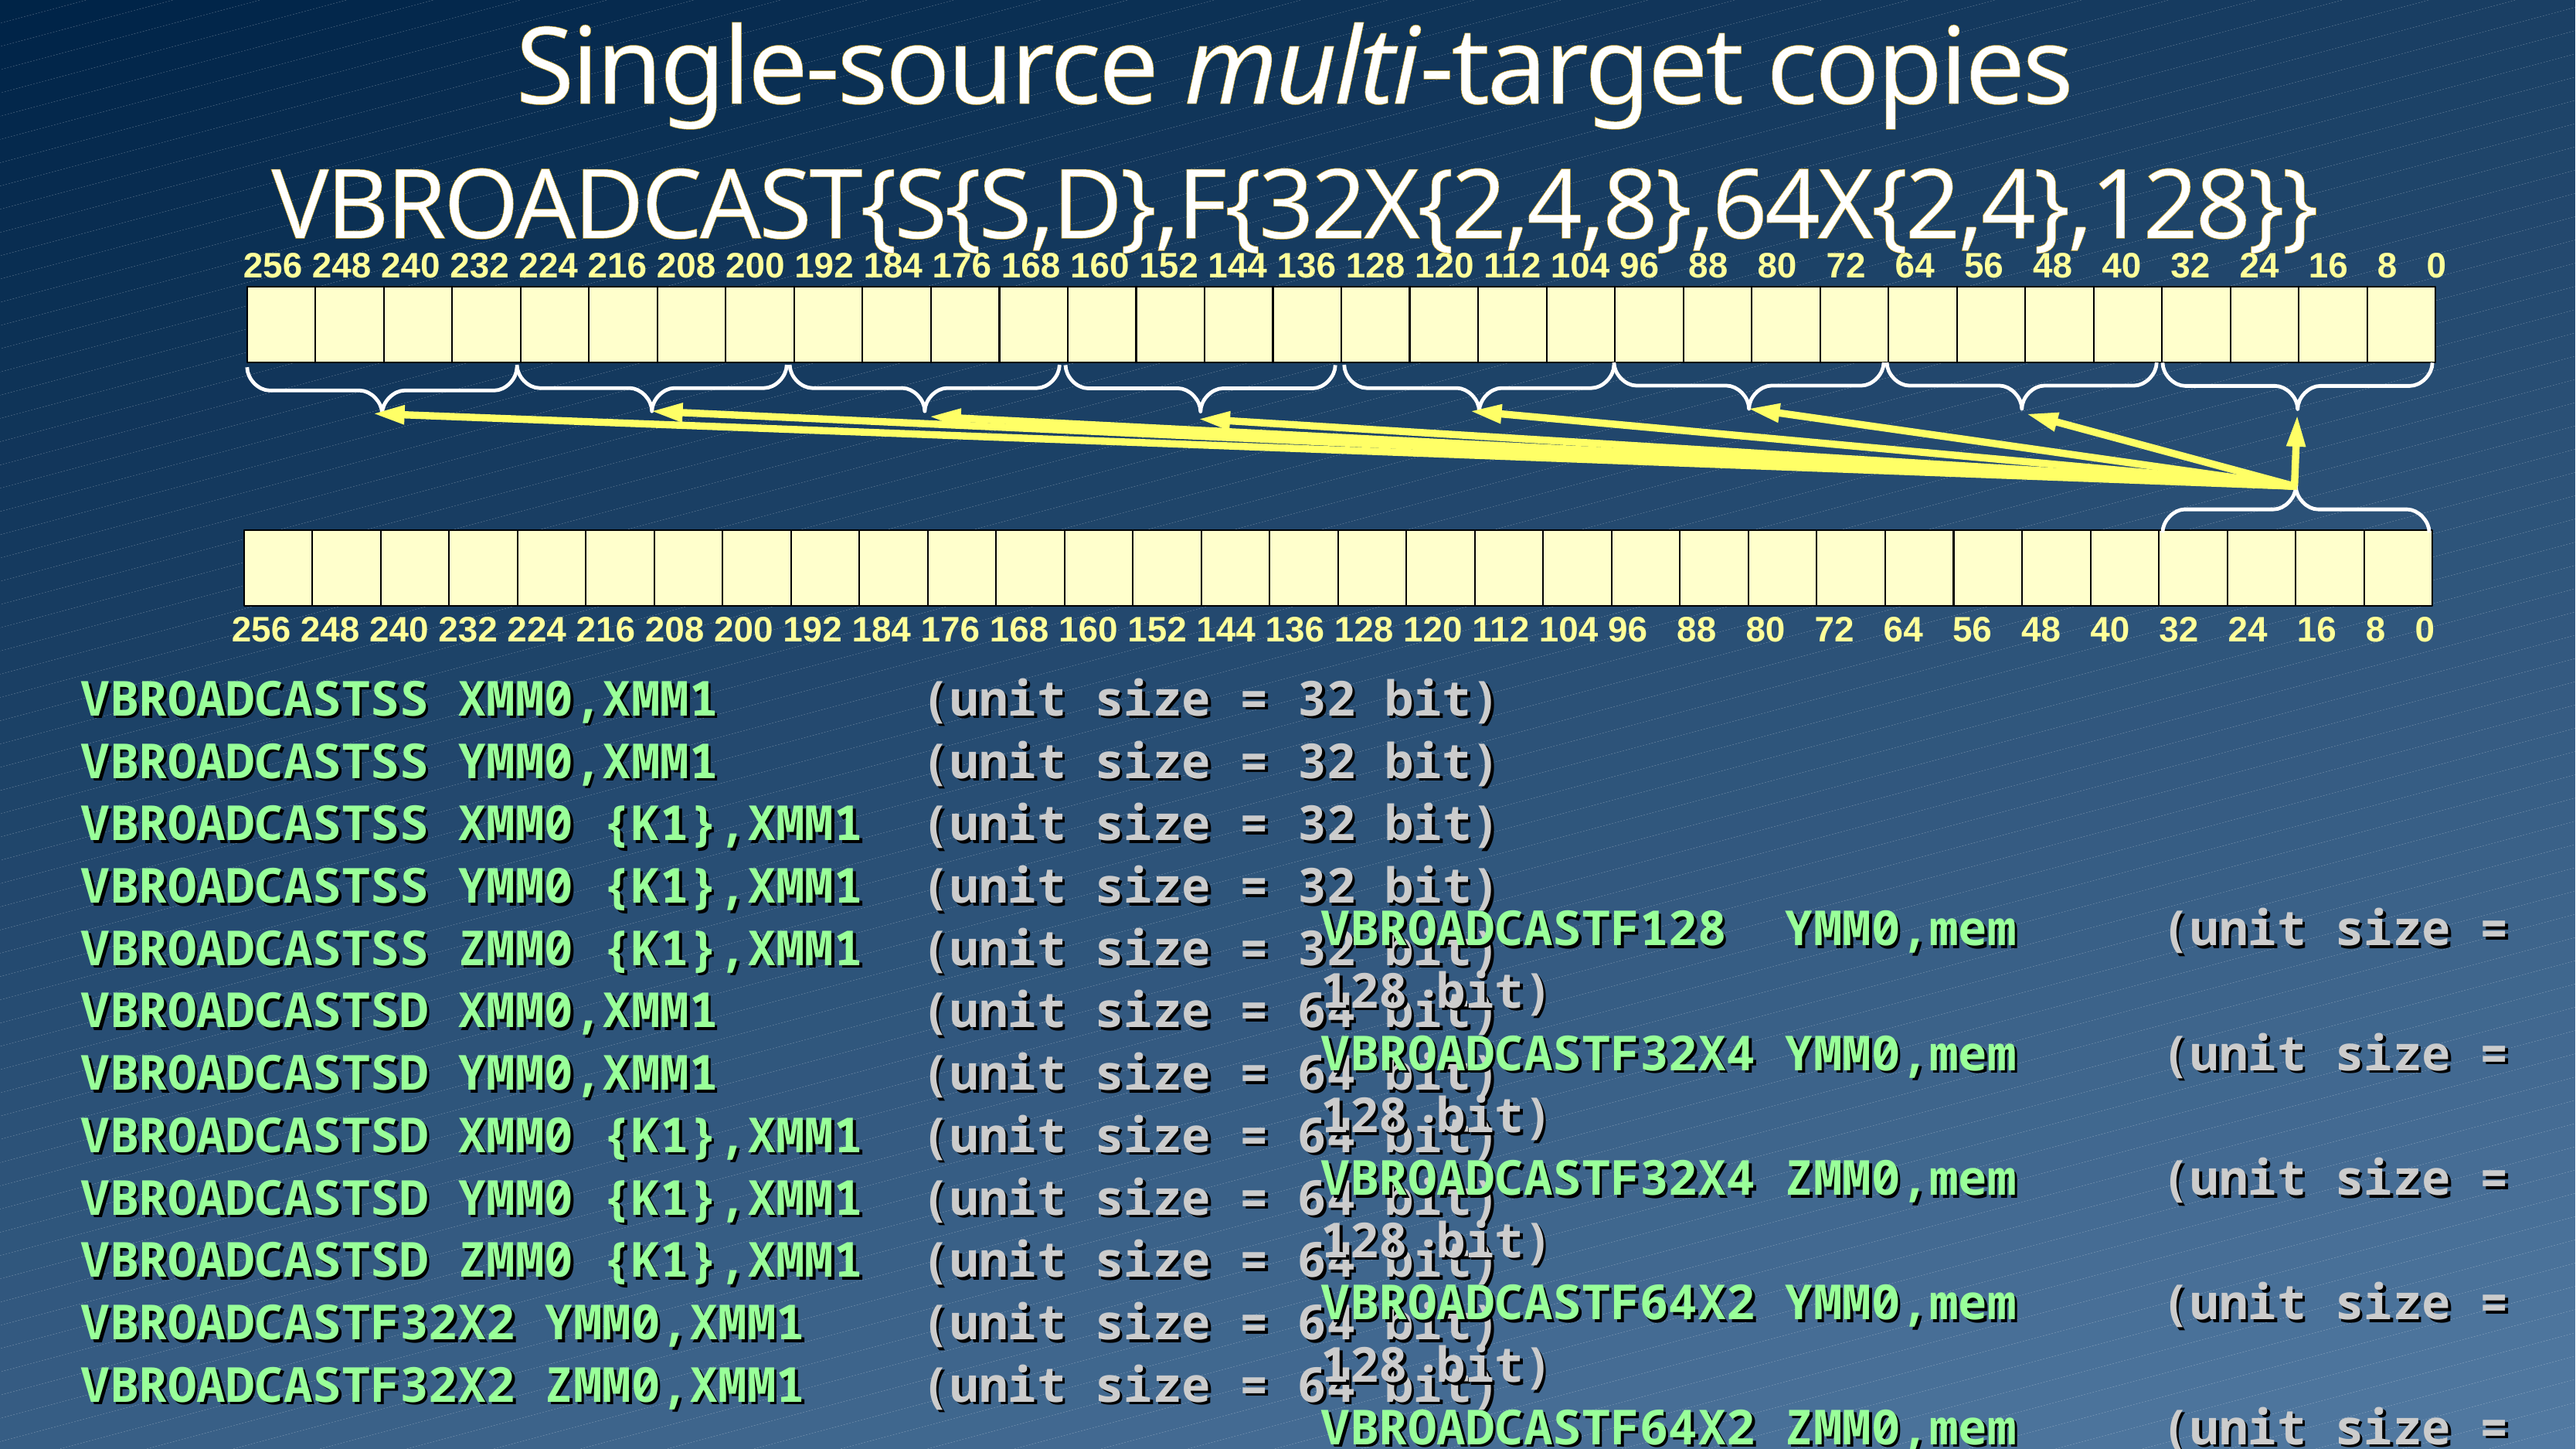

# Single-source multi-target copies VBROADCAST{S{S,D},F{32X{2,4,8},64X{2,4},128}}
256 248 240 232 224 216 208 200 192 184 176 168 160 152 144 136 128 120 112 104 96 88 80 72 64 56 48 40 32 24 16 8 0
256 248 240 232 224 216 208 200 192 184 176 168 160 152 144 136 128 120 112 104 96 88 80 72 64 56 48 40 32 24 16 8 0
VBROADCASTSS XMM0,XMM1 (unit size = 32 bit)
VBROADCASTSS YMM0,XMM1 (unit size = 32 bit)
VBROADCASTSS XMM0 {K1},XMM1 (unit size = 32 bit)
VBROADCASTSS YMM0 {K1},XMM1 (unit size = 32 bit)
VBROADCASTSS ZMM0 {K1},XMM1 (unit size = 32 bit)
VBROADCASTSD XMM0,XMM1 (unit size = 64 bit)
VBROADCASTSD YMM0,XMM1 (unit size = 64 bit)
VBROADCASTSD XMM0 {K1},XMM1 (unit size = 64 bit)
VBROADCASTSD YMM0 {K1},XMM1 (unit size = 64 bit)
VBROADCASTSD ZMM0 {K1},XMM1 (unit size = 64 bit)
VBROADCASTF32X2 YMM0,XMM1 (unit size = 64 bit)
VBROADCASTF32X2 ZMM0,XMM1 (unit size = 64 bit)
VBROADCASTF128 YMM0,mem (unit size = 128 bit)
VBROADCASTF32X4 YMM0,mem (unit size = 128 bit)
VBROADCASTF32X4 ZMM0,mem (unit size = 128 bit)
VBROADCASTF64X2 YMM0,mem (unit size = 128 bit)
VBROADCASTF64X2 ZMM0,mem (unit size = 128 bit)
VBROADCASTF32X8 ZMM0,mem (unit size = 256 bit)
VBROADCASTF64X4 ZMM0,mem (unit size = 256 bit)